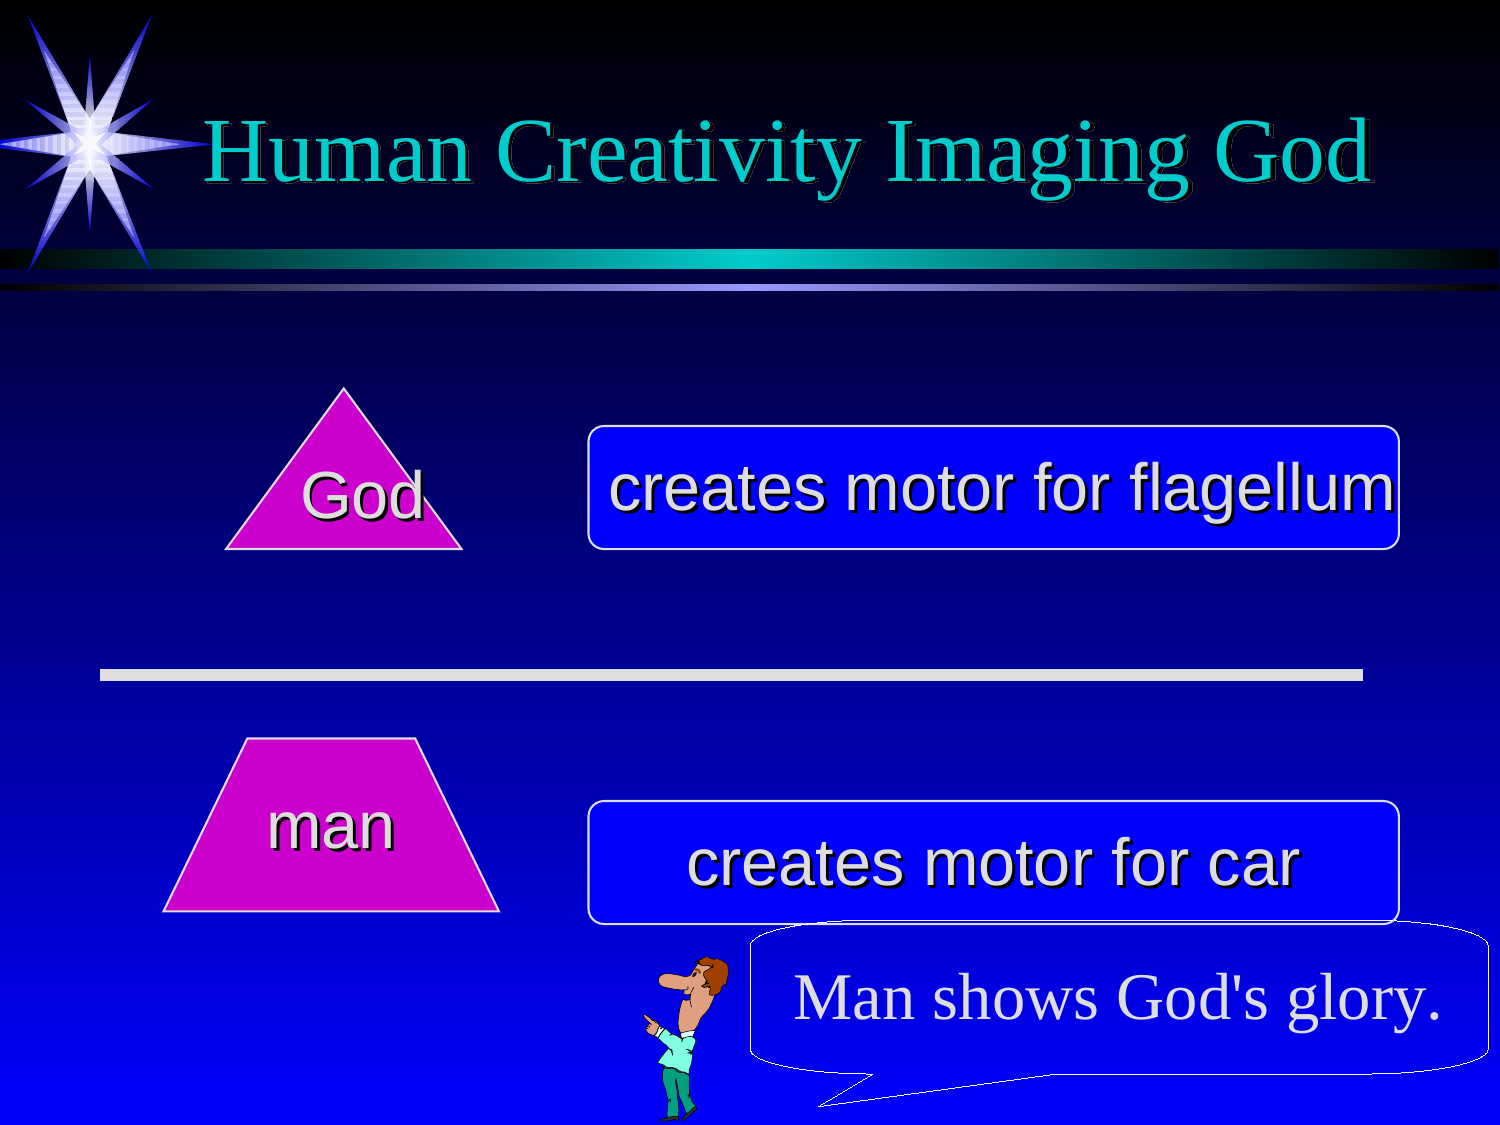

# Human Creativity Imaging God
God
creates motor for flagellum
man
creates motor for car
Man shows God's glory.